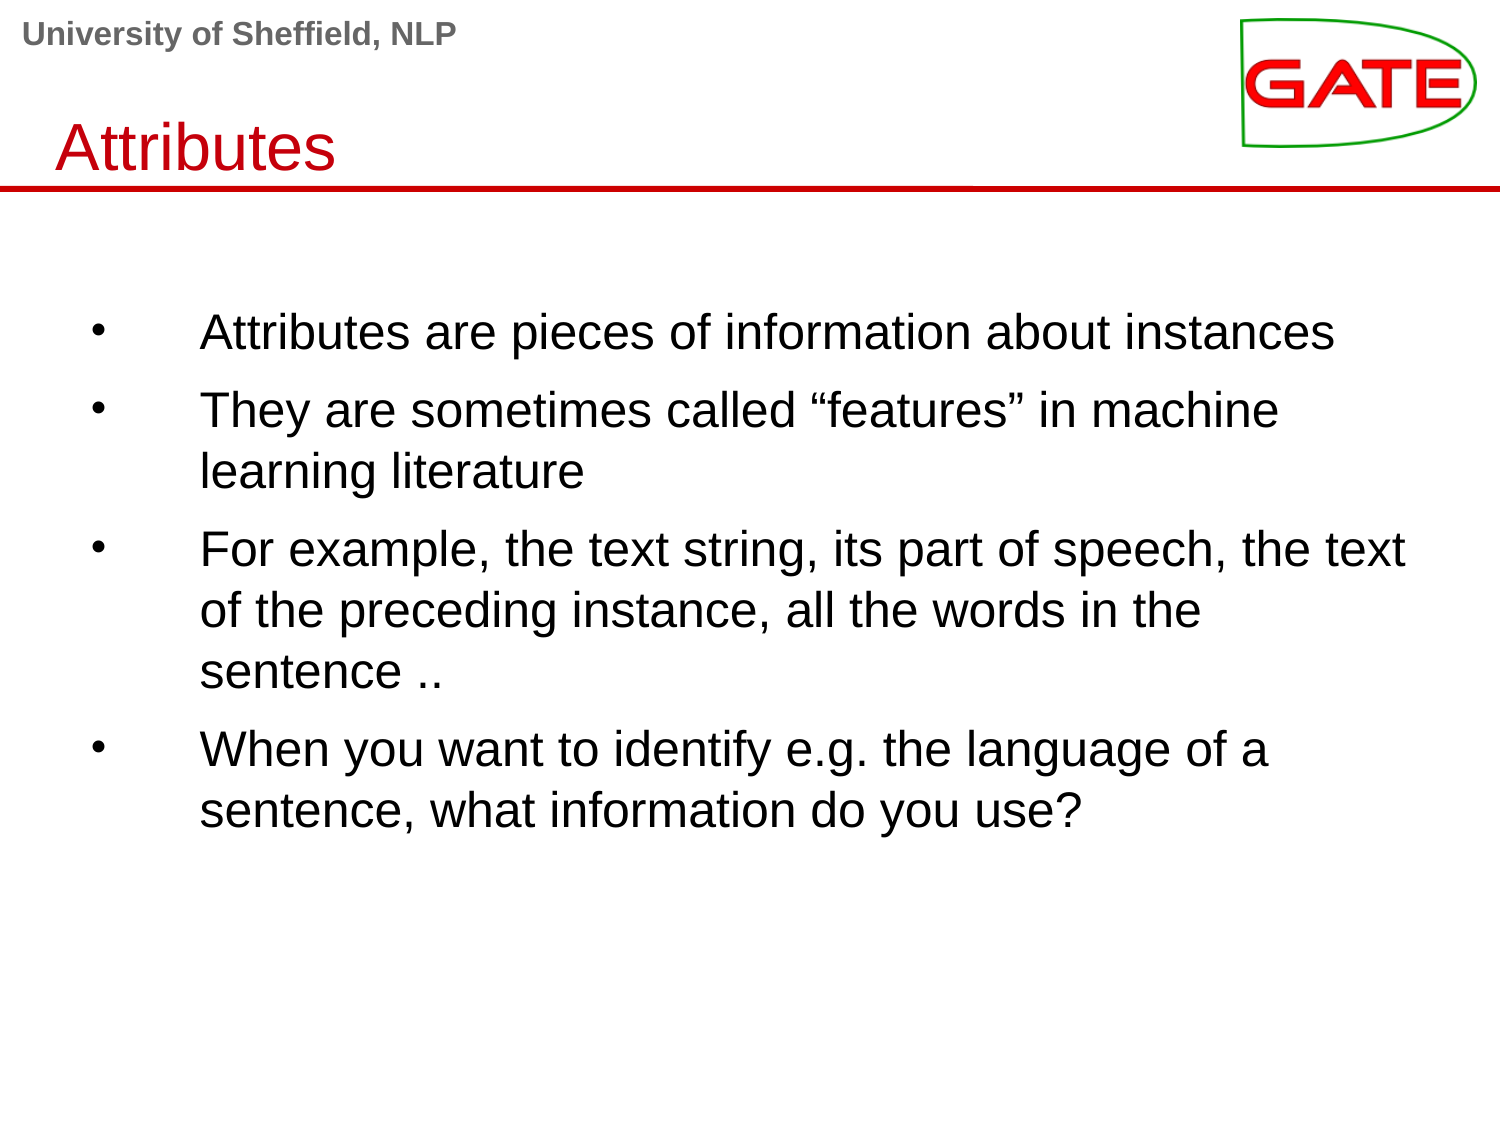

# Attributes
Attributes are pieces of information about instances
They are sometimes called “features” in machine learning literature
For example, the text string, its part of speech, the text of the preceding instance, all the words in the sentence ..
When you want to identify e.g. the language of a sentence, what information do you use?